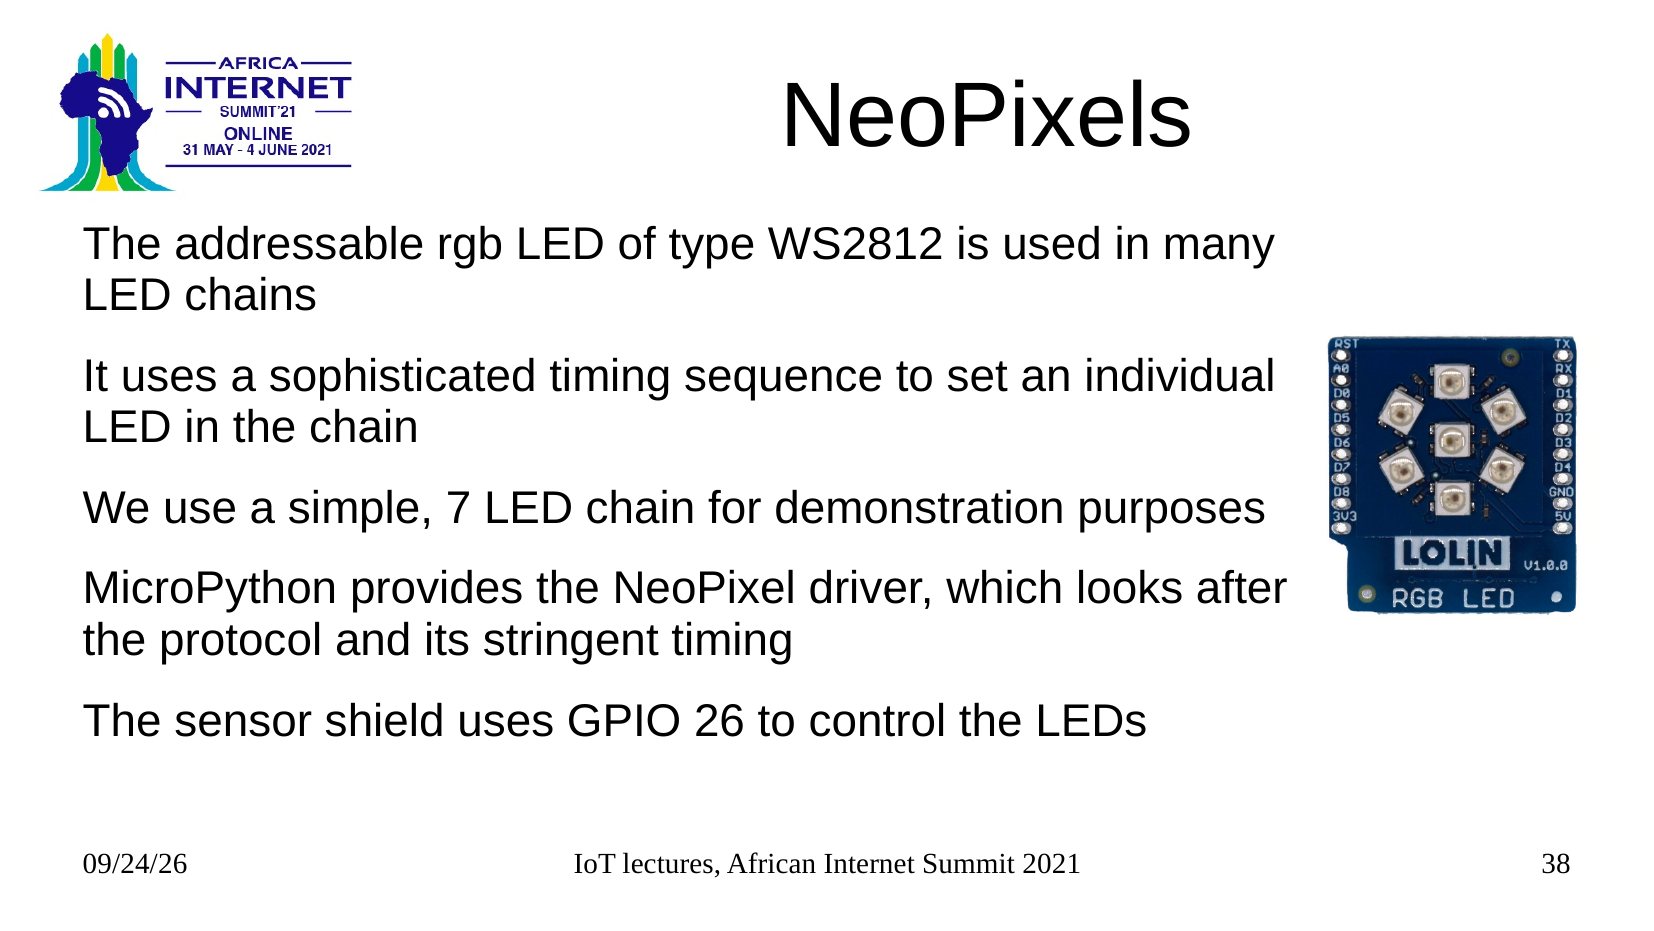

# NeoPixels
The addressable rgb LED of type WS2812 is used in many LED chains
It uses a sophisticated timing sequence to set an individual LED in the chain
We use a simple, 7 LED chain for demonstration purposes
MicroPython provides the NeoPixel driver, which looks after the protocol and its stringent timing
The sensor shield uses GPIO 26 to control the LEDs
IoT lectures, African Internet Summit 2021
38